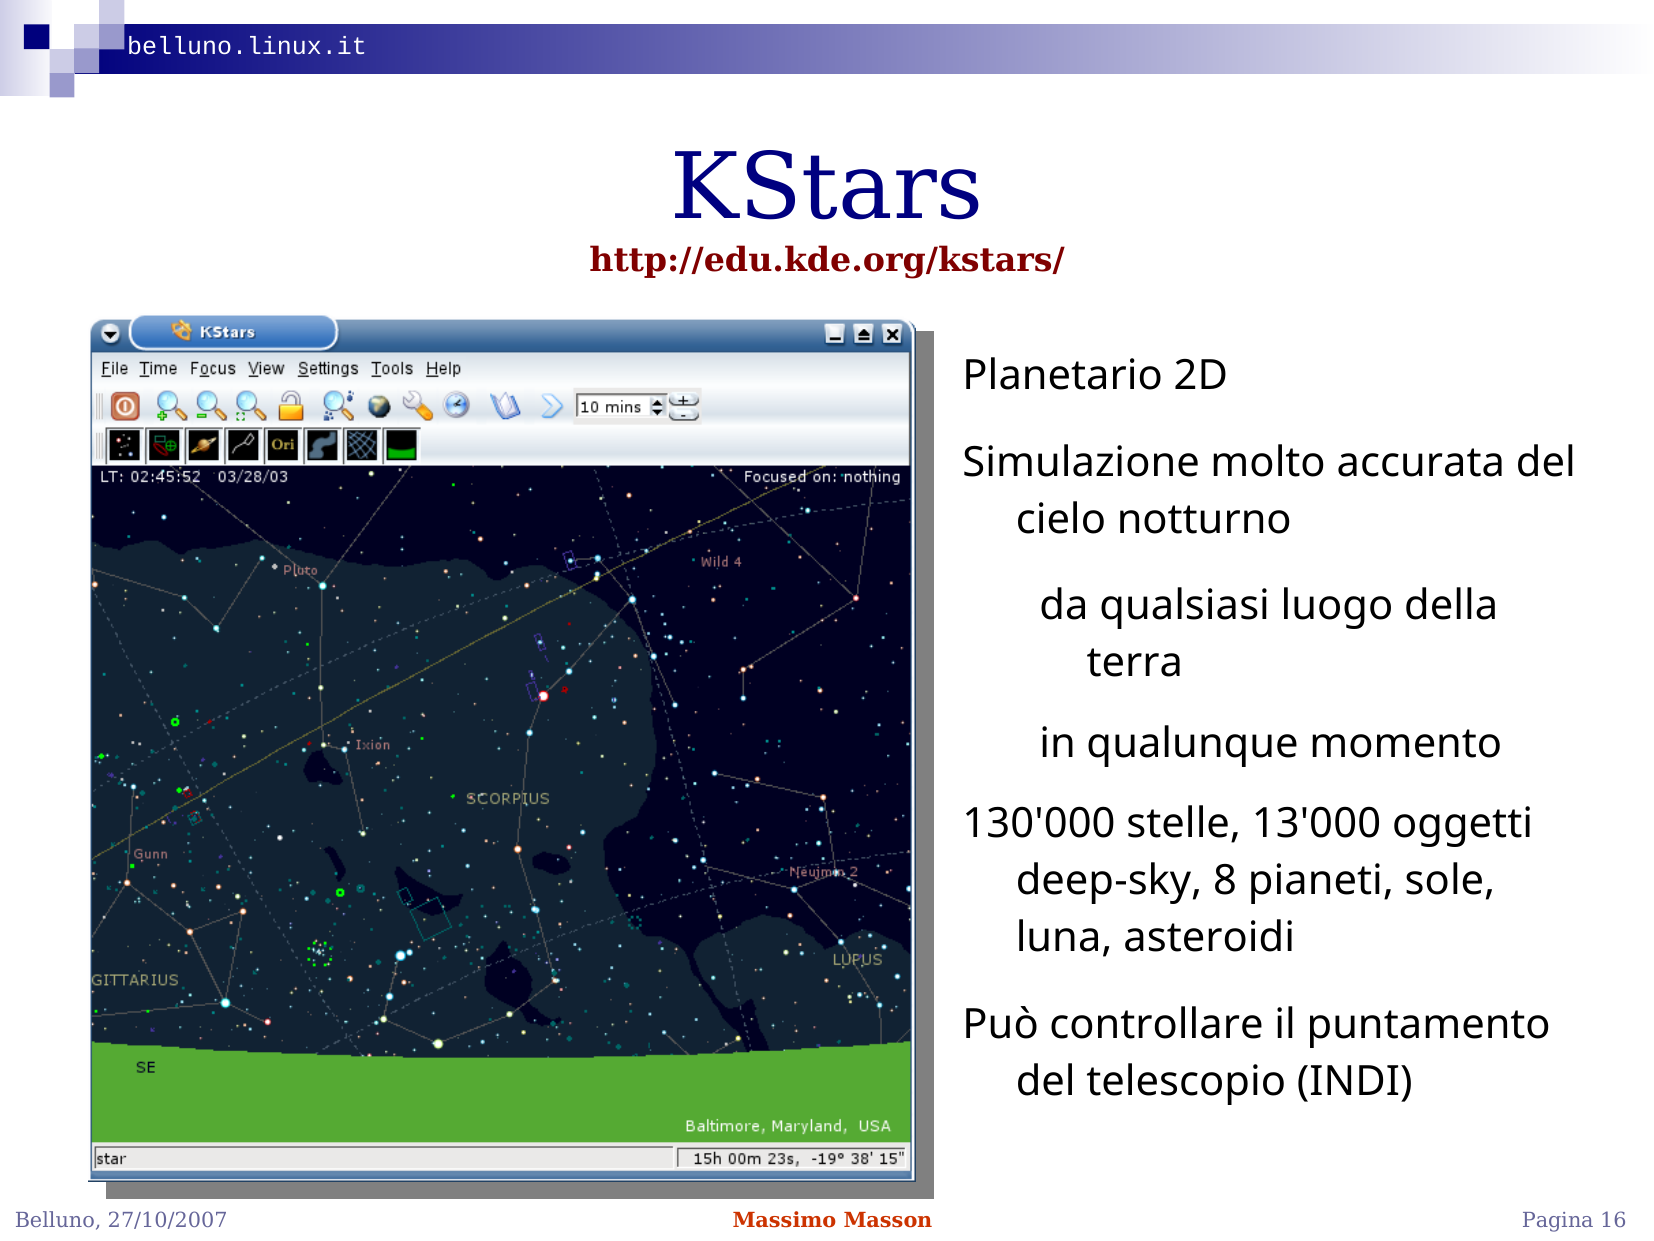

# KStars http://edu.kde.org/kstars/
Planetario 2D
Simulazione molto accurata del cielo notturno
da qualsiasi luogo della terra
in qualunque momento
130'000 stelle, 13'000 oggetti deep-sky, 8 pianeti, sole, luna, asteroidi
Può controllare il puntamento del telescopio (INDI)